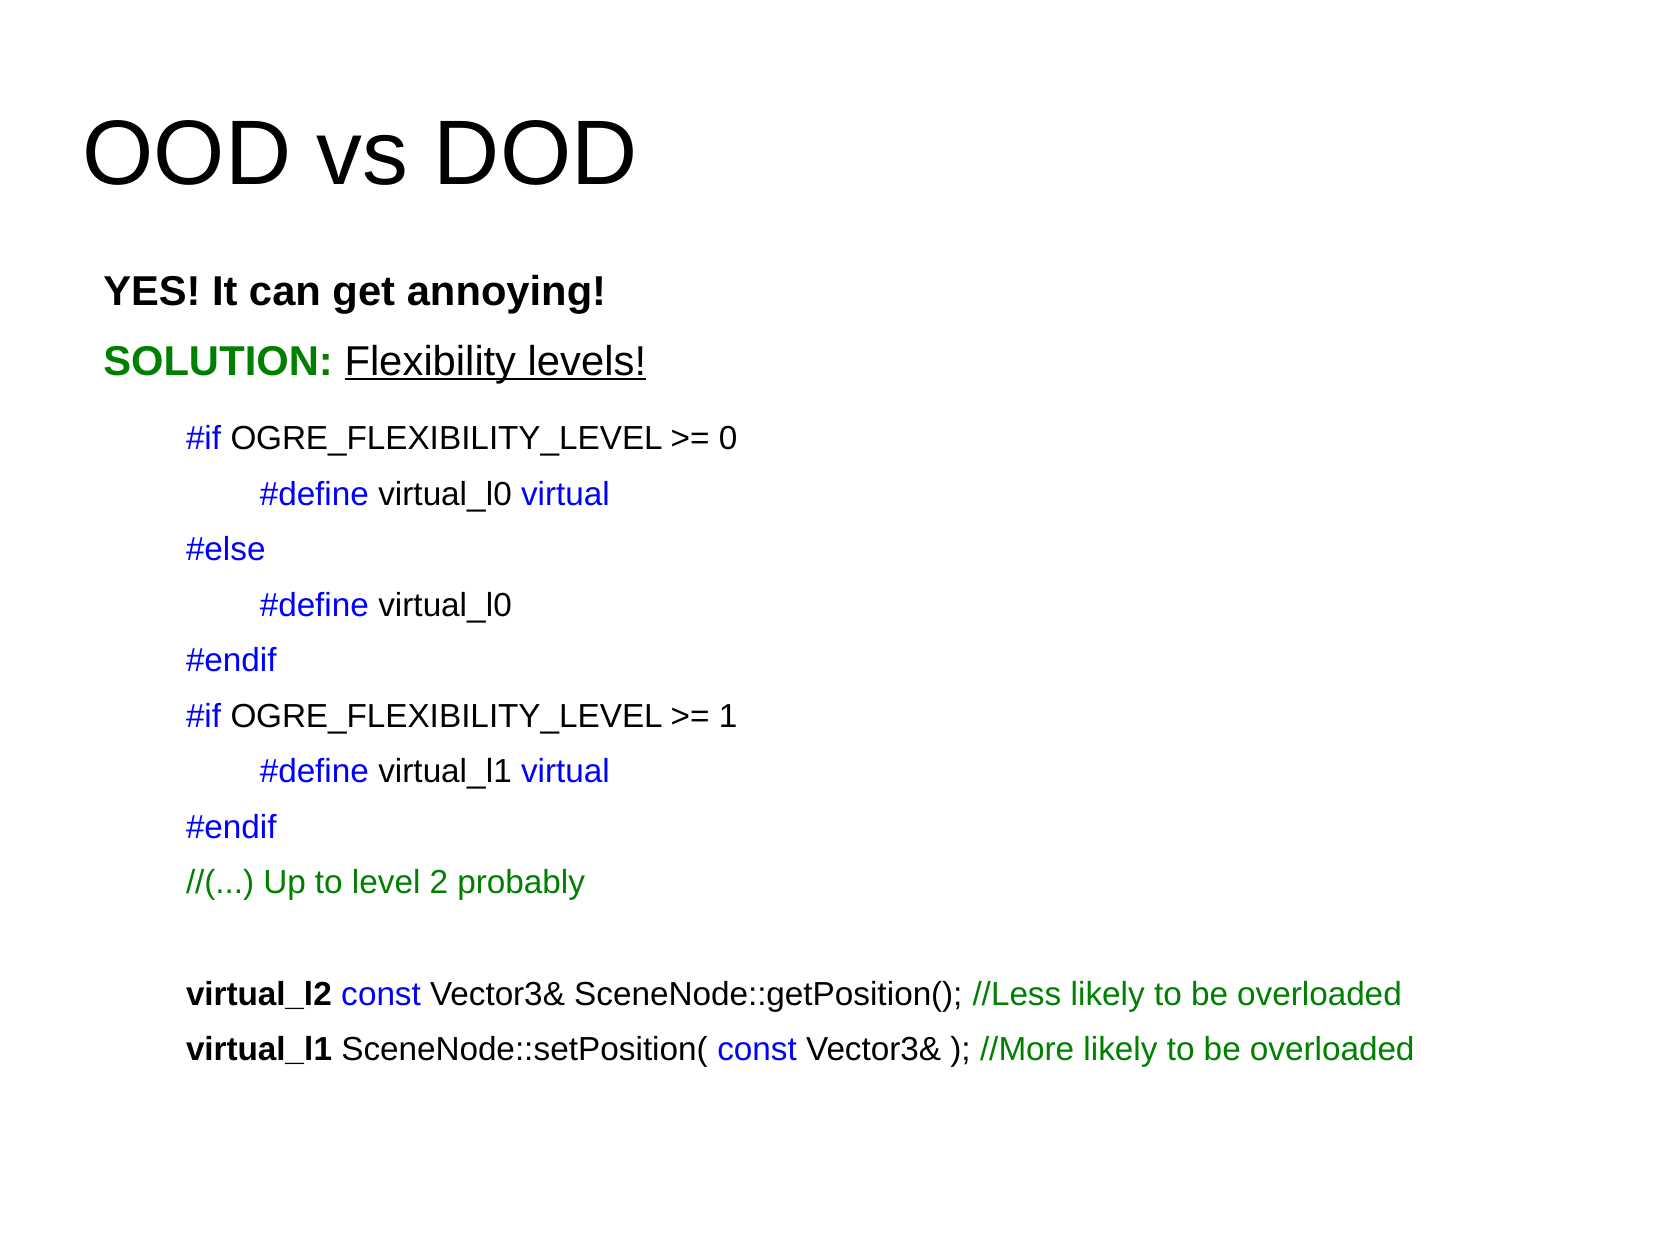

# OOD vs DOD
YES! It can get annoying!
SOLUTION: Flexibility levels!
#if OGRE_FLEXIBILITY_LEVEL >= 0
	#define virtual_l0 virtual
#else
	#define virtual_l0
#endif
#if OGRE_FLEXIBILITY_LEVEL >= 1
	#define virtual_l1 virtual
#endif
//(...) Up to level 2 probably
virtual_l2 const Vector3& SceneNode::getPosition(); //Less likely to be overloaded
virtual_l1 SceneNode::setPosition( const Vector3& ); //More likely to be overloaded